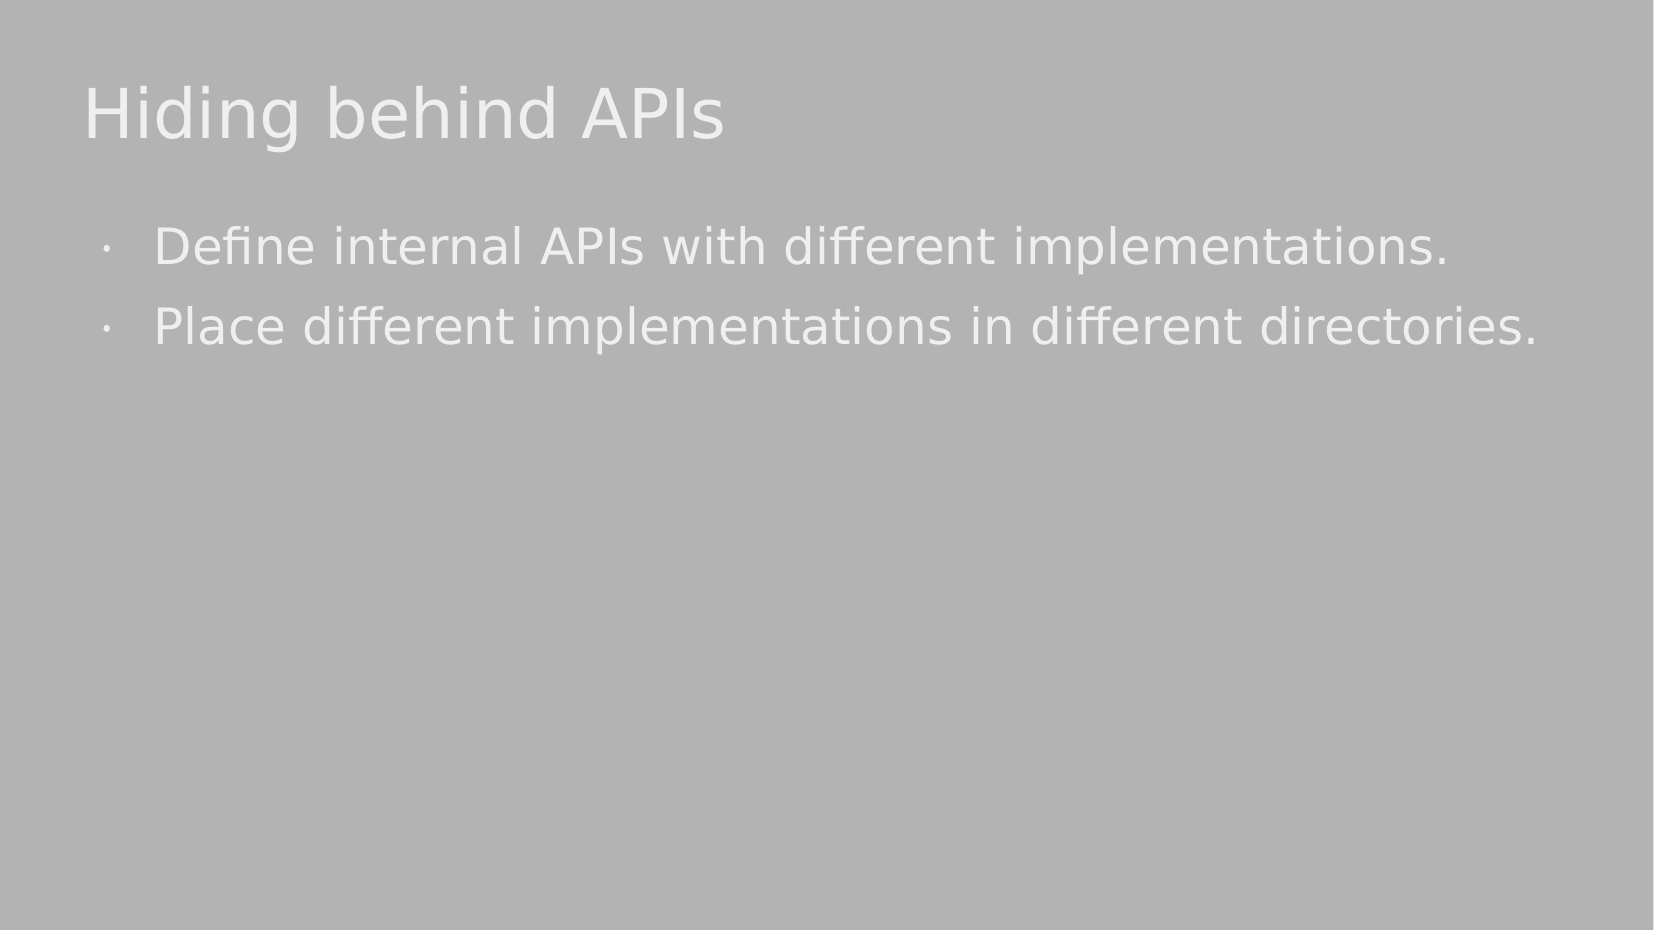

# Hiding behind APIs
Define internal APIs with different implementations.
Place different implementations in different directories.